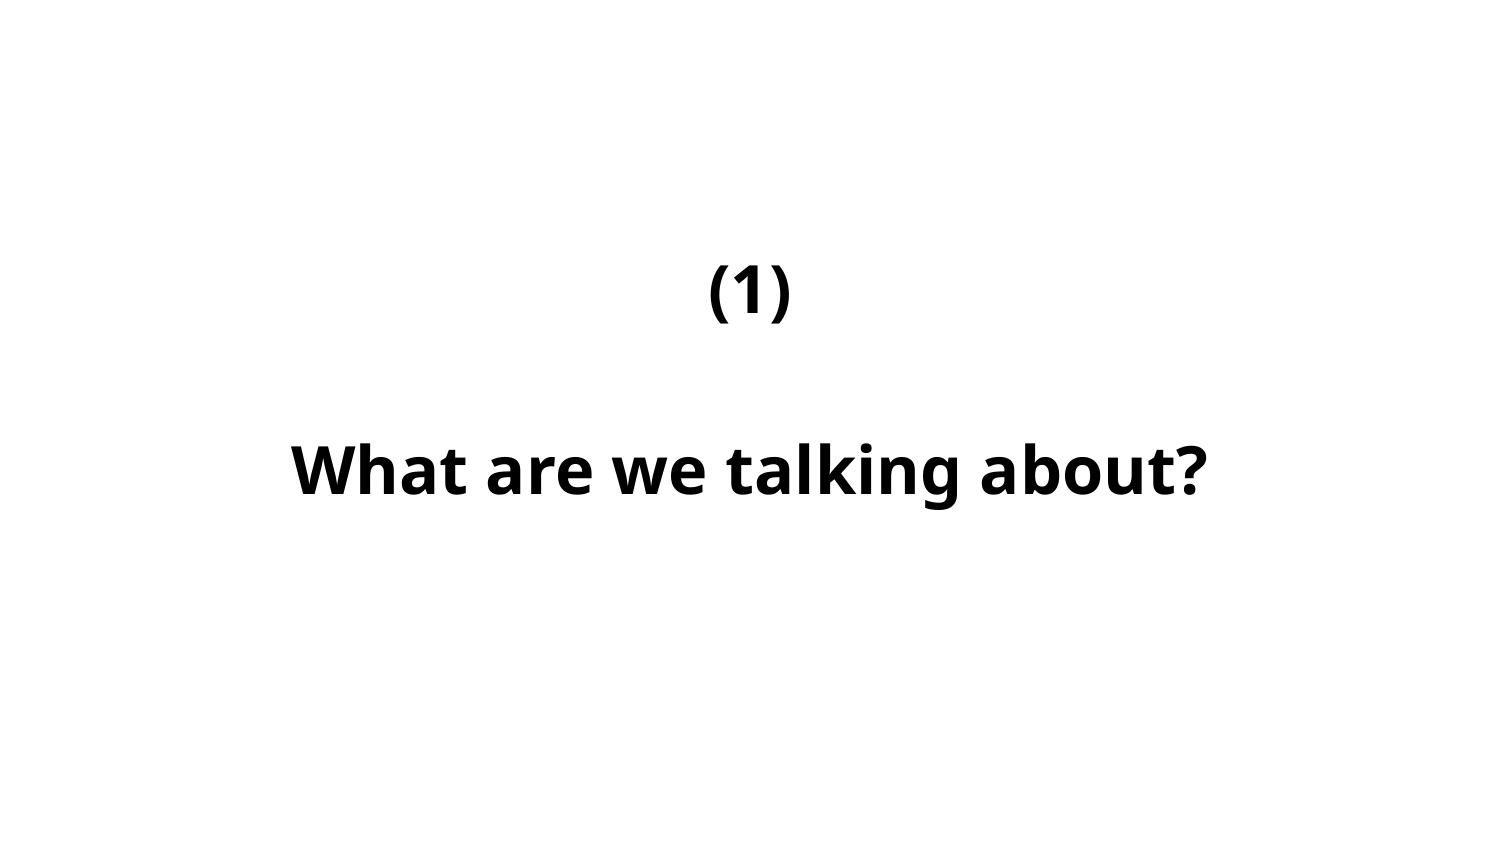

# (1) What are we talking about?